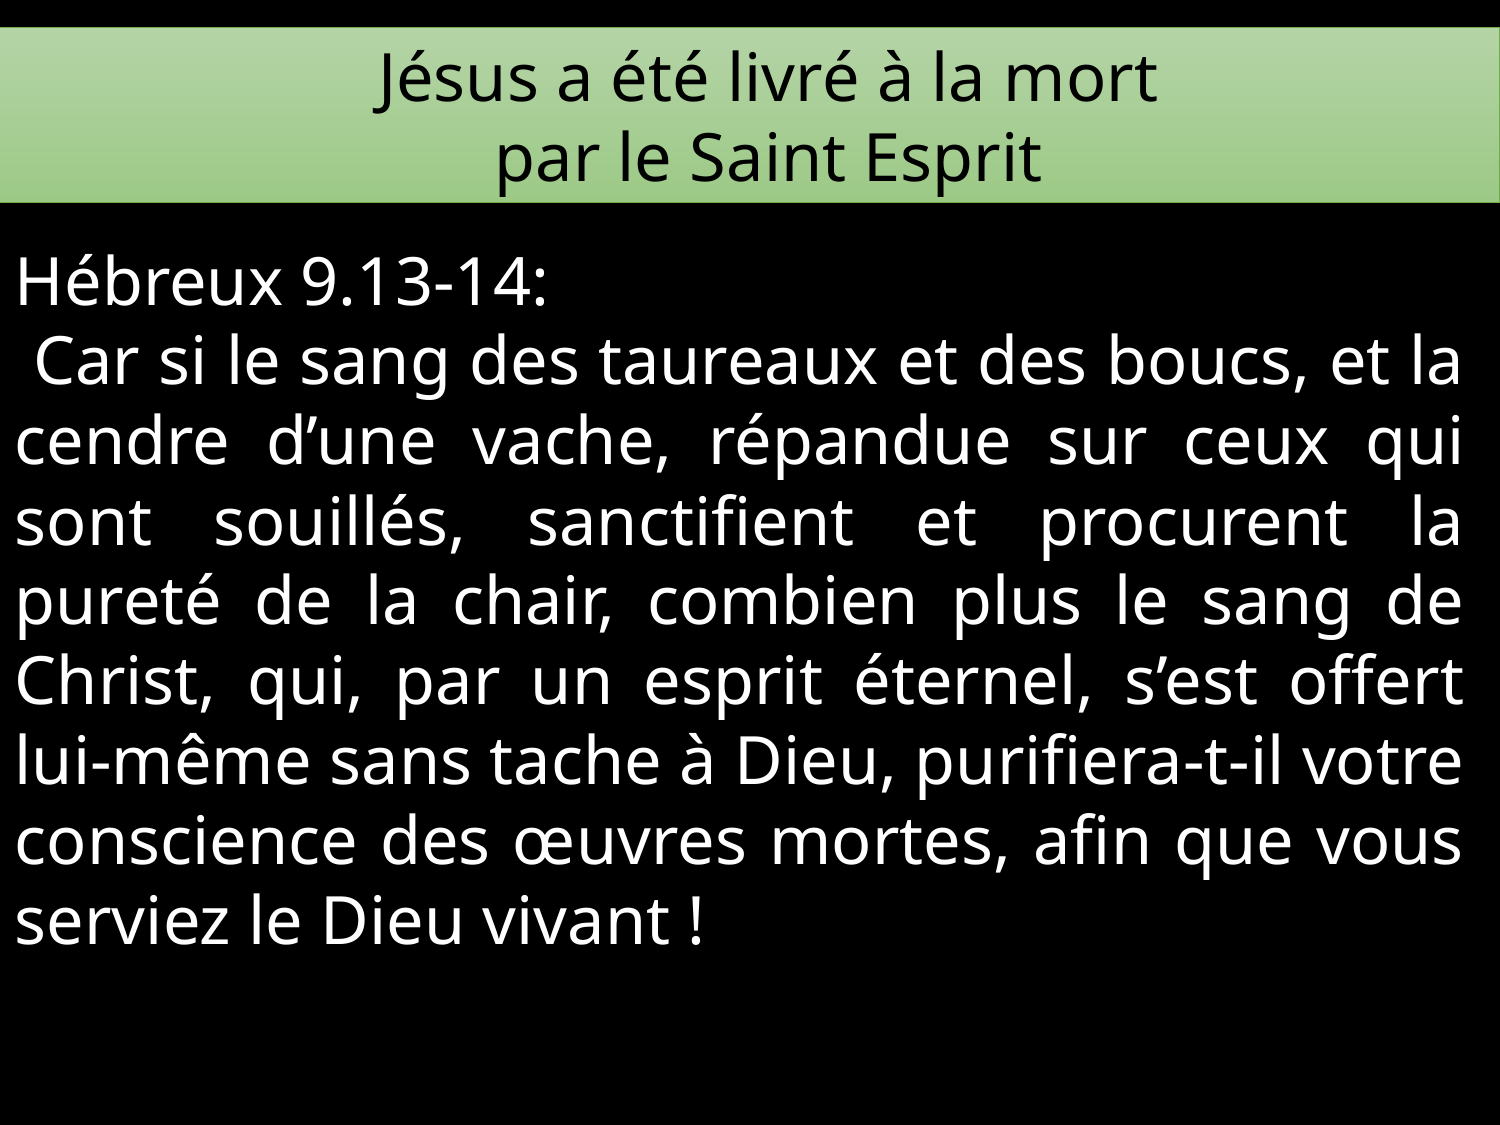

Jésus a été livré à la mort
par le Saint Esprit
Hébreux 9.13-14:
 Car si le sang des taureaux et des boucs, et la cendre d’une vache, répandue sur ceux qui sont souillés, sanctifient et procurent la pureté de la chair, combien plus le sang de Christ, qui, par un esprit éternel, s’est offert lui-même sans tache à Dieu, purifiera-t-il votre conscience des œuvres mortes, afin que vous serviez le Dieu vivant !